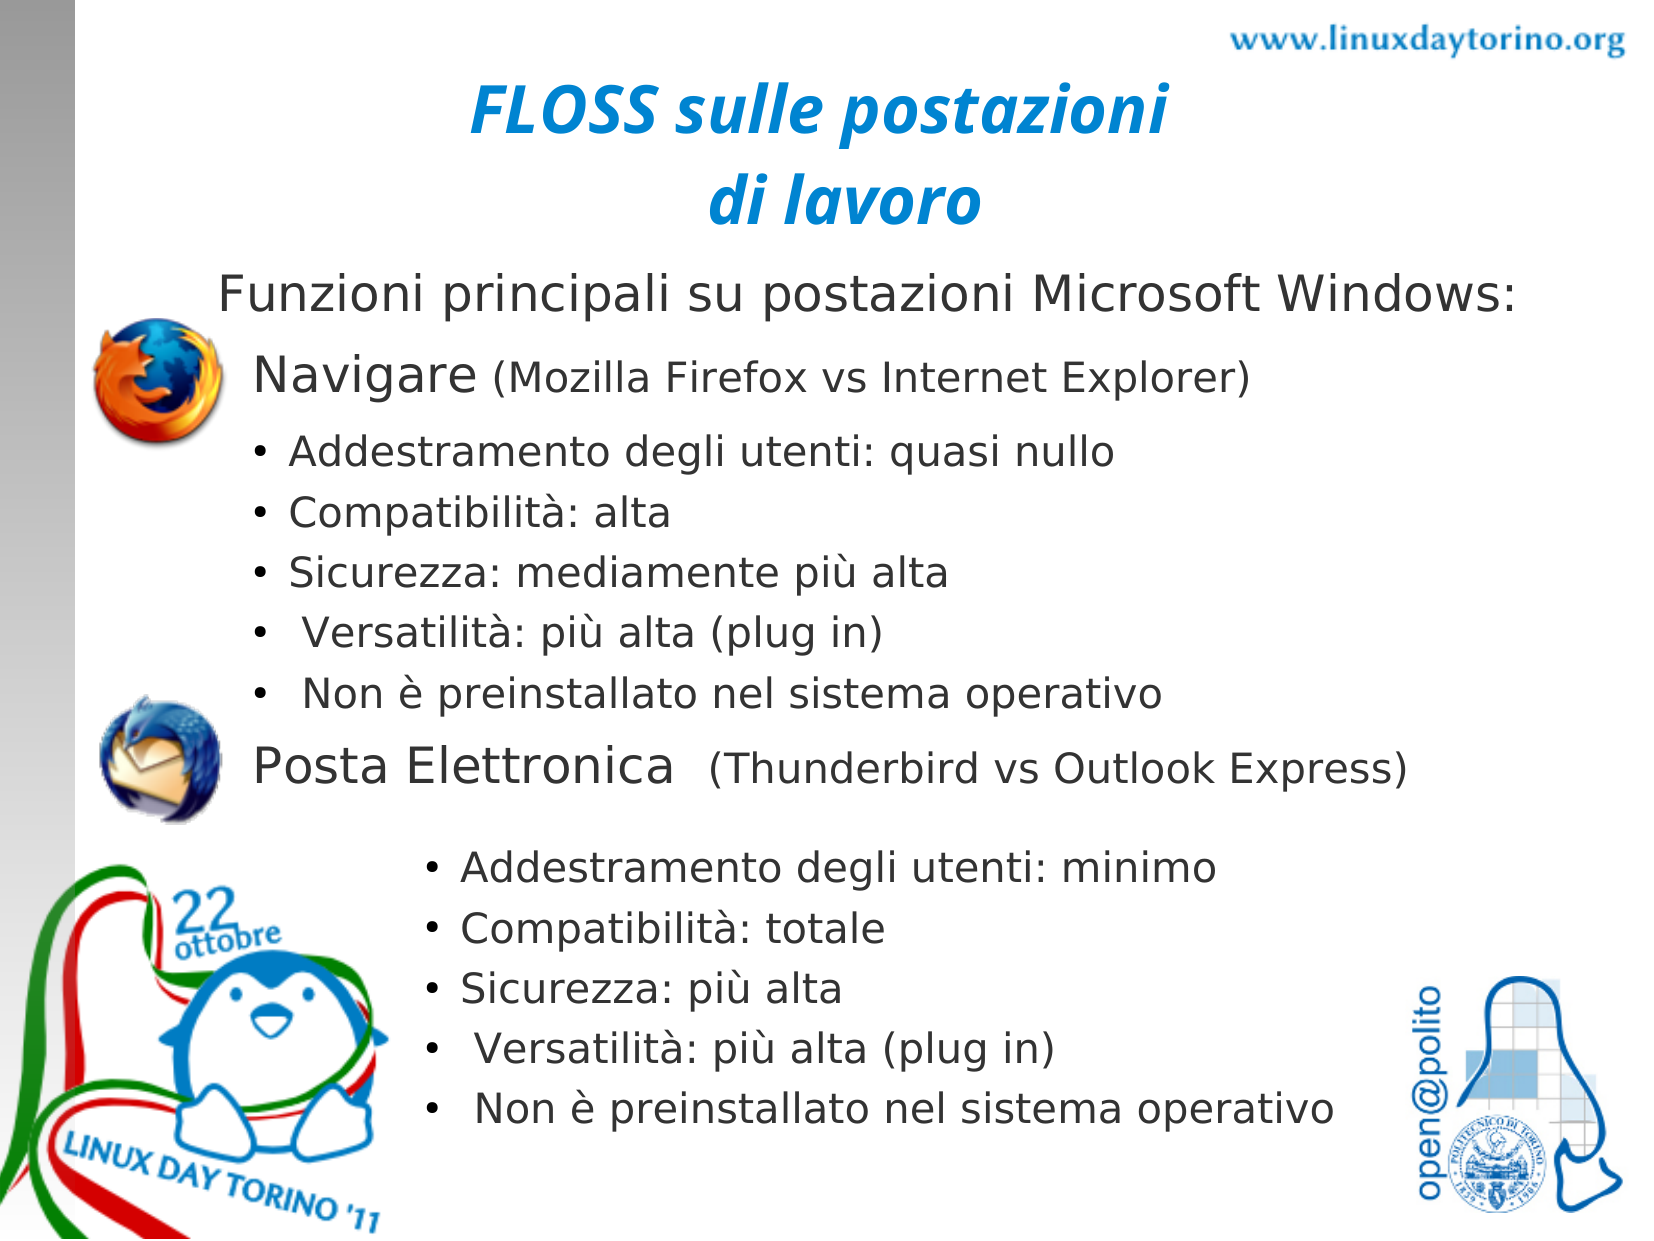

# FLOSS sulle postazioni di lavoro
Funzioni principali su postazioni Microsoft Windows:
Navigare (Mozilla Firefox vs Internet Explorer)
Addestramento degli utenti: quasi nullo
Compatibilità: alta
Sicurezza: mediamente più alta
 Versatilità: più alta (plug in)
 Non è preinstallato nel sistema operativo
Posta Elettronica (Thunderbird vs Outlook Express)
Addestramento degli utenti: minimo
Compatibilità: totale
Sicurezza: più alta
 Versatilità: più alta (plug in)
 Non è preinstallato nel sistema operativo